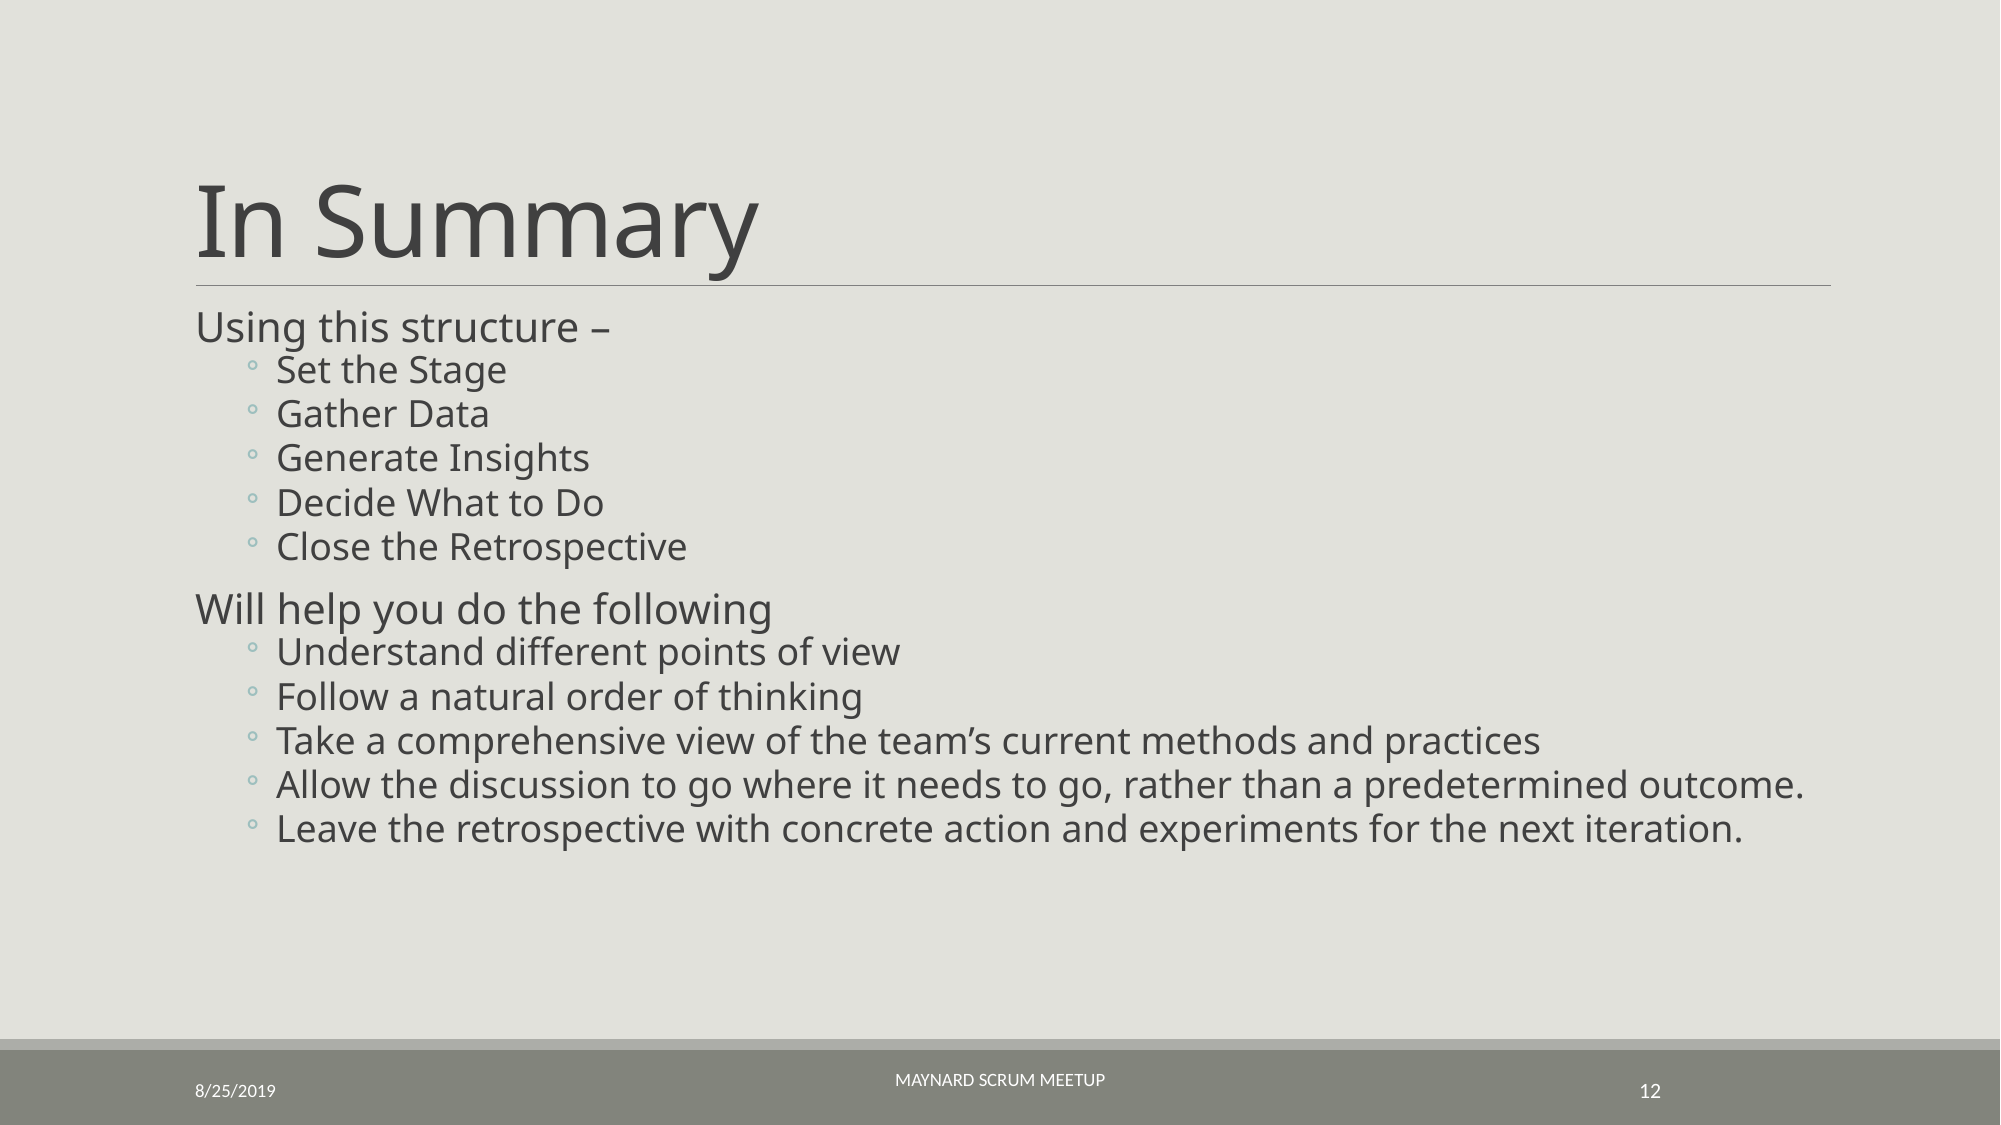

# In Summary
Using this structure –
Set the Stage
Gather Data
Generate Insights
Decide What to Do
Close the Retrospective
Will help you do the following
Understand different points of view
Follow a natural order of thinking
Take a comprehensive view of the team’s current methods and practices
Allow the discussion to go where it needs to go, rather than a predetermined outcome.
Leave the retrospective with concrete action and experiments for the next iteration.
8/25/2019
Maynard Scrum meetup